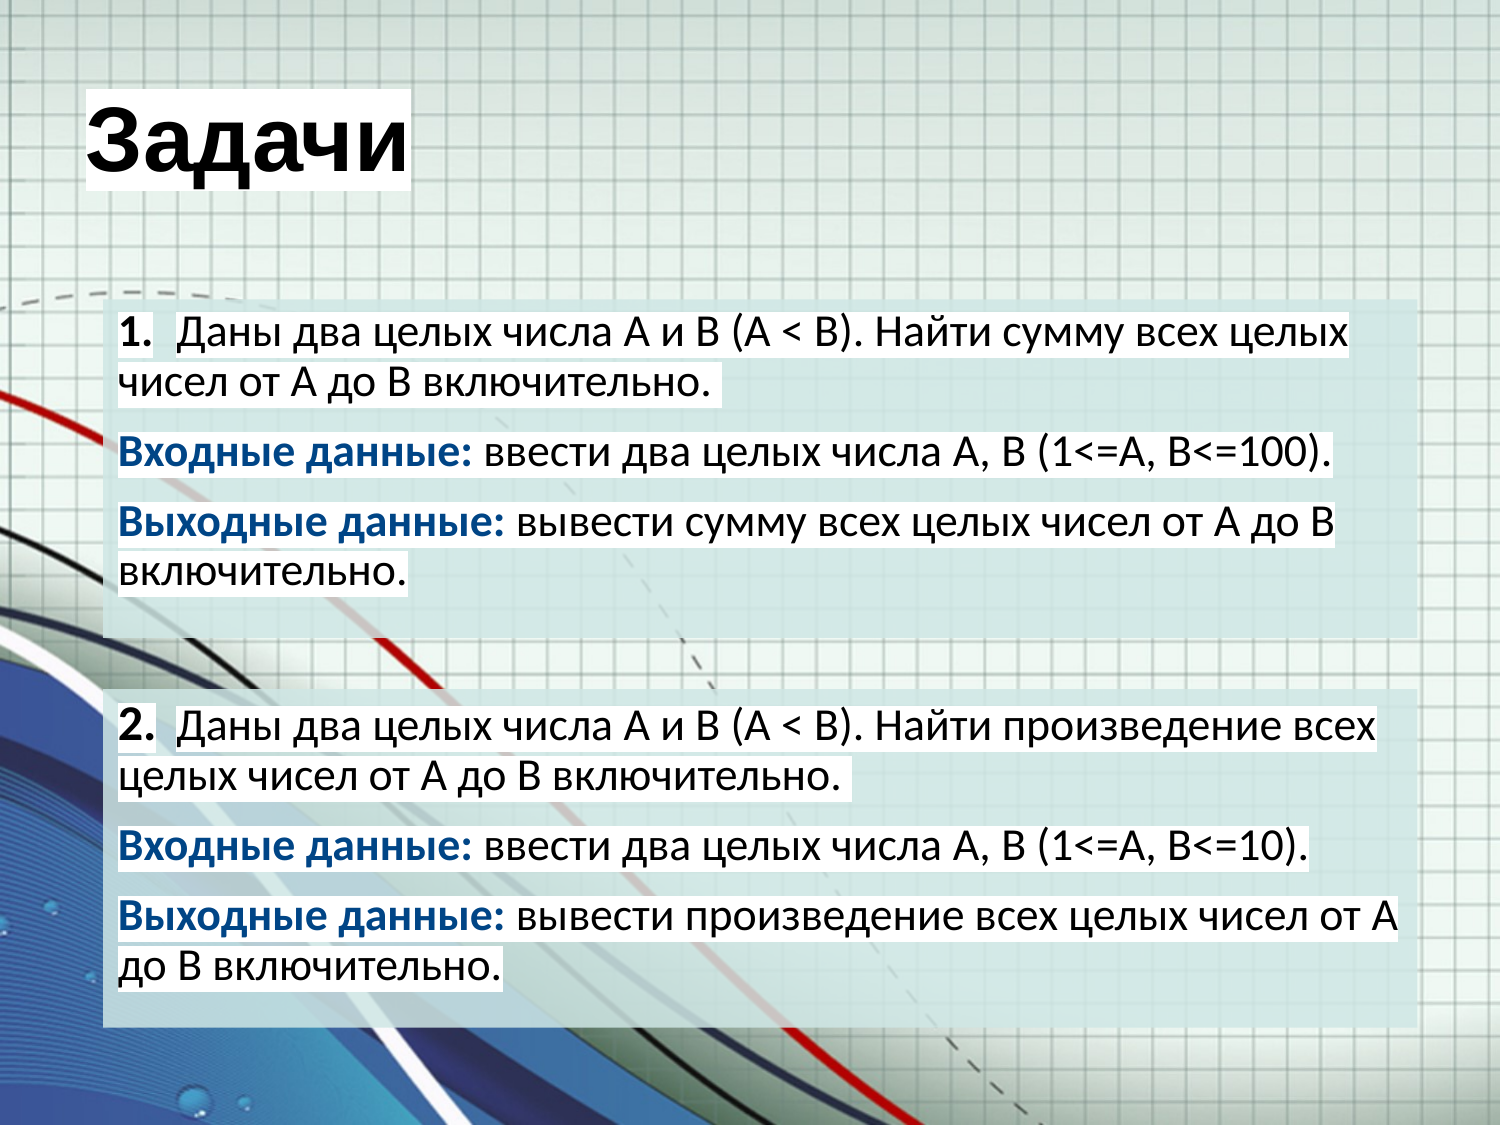

Задачи
# 1.	Даны два целых числа A и B (A < B). Найти сумму всех целых чисел от A до B включительно.
Входные данные: ввести два целых числа A, B (1<=A, B<=100).
Выходные данные: вывести сумму всех целых чисел от A до B включительно.
2.	Даны два целых числа A и B (A < B). Найти произведение всех целых чисел от A до B включительно.
Входные данные: ввести два целых числа A, B (1<=A, B<=10).
Выходные данные: вывести произведение всех целых чисел от A до B включительно.